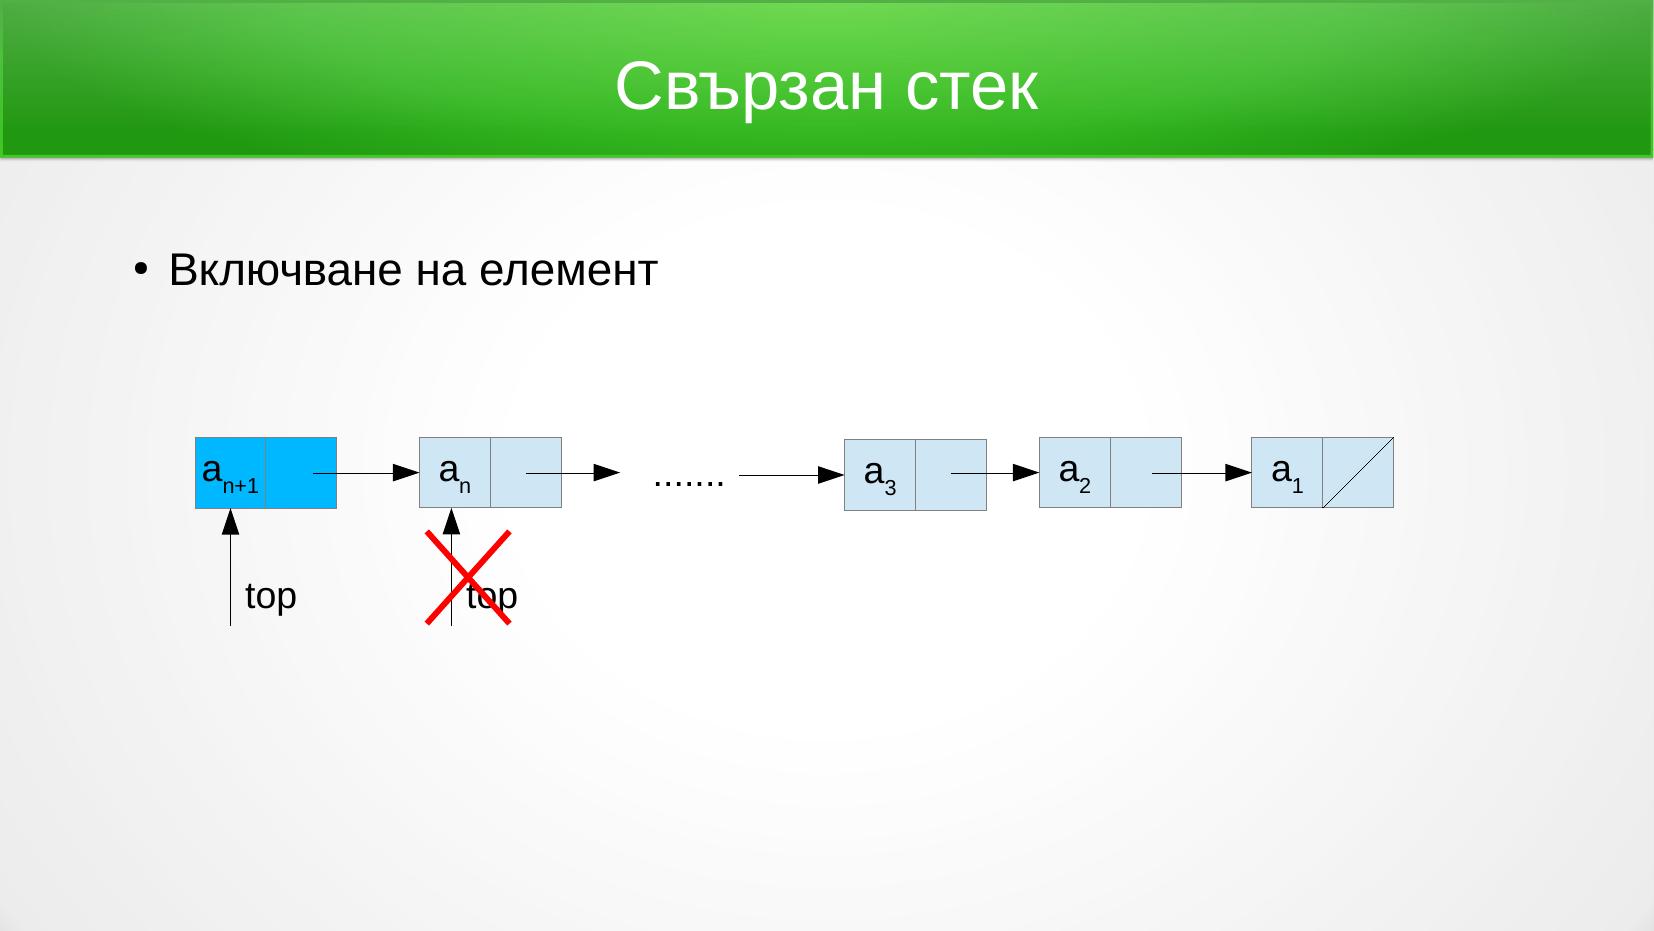

# Свързан стек
Включване на елемент
a2
a1
an
an+1
a3
.......
top
top